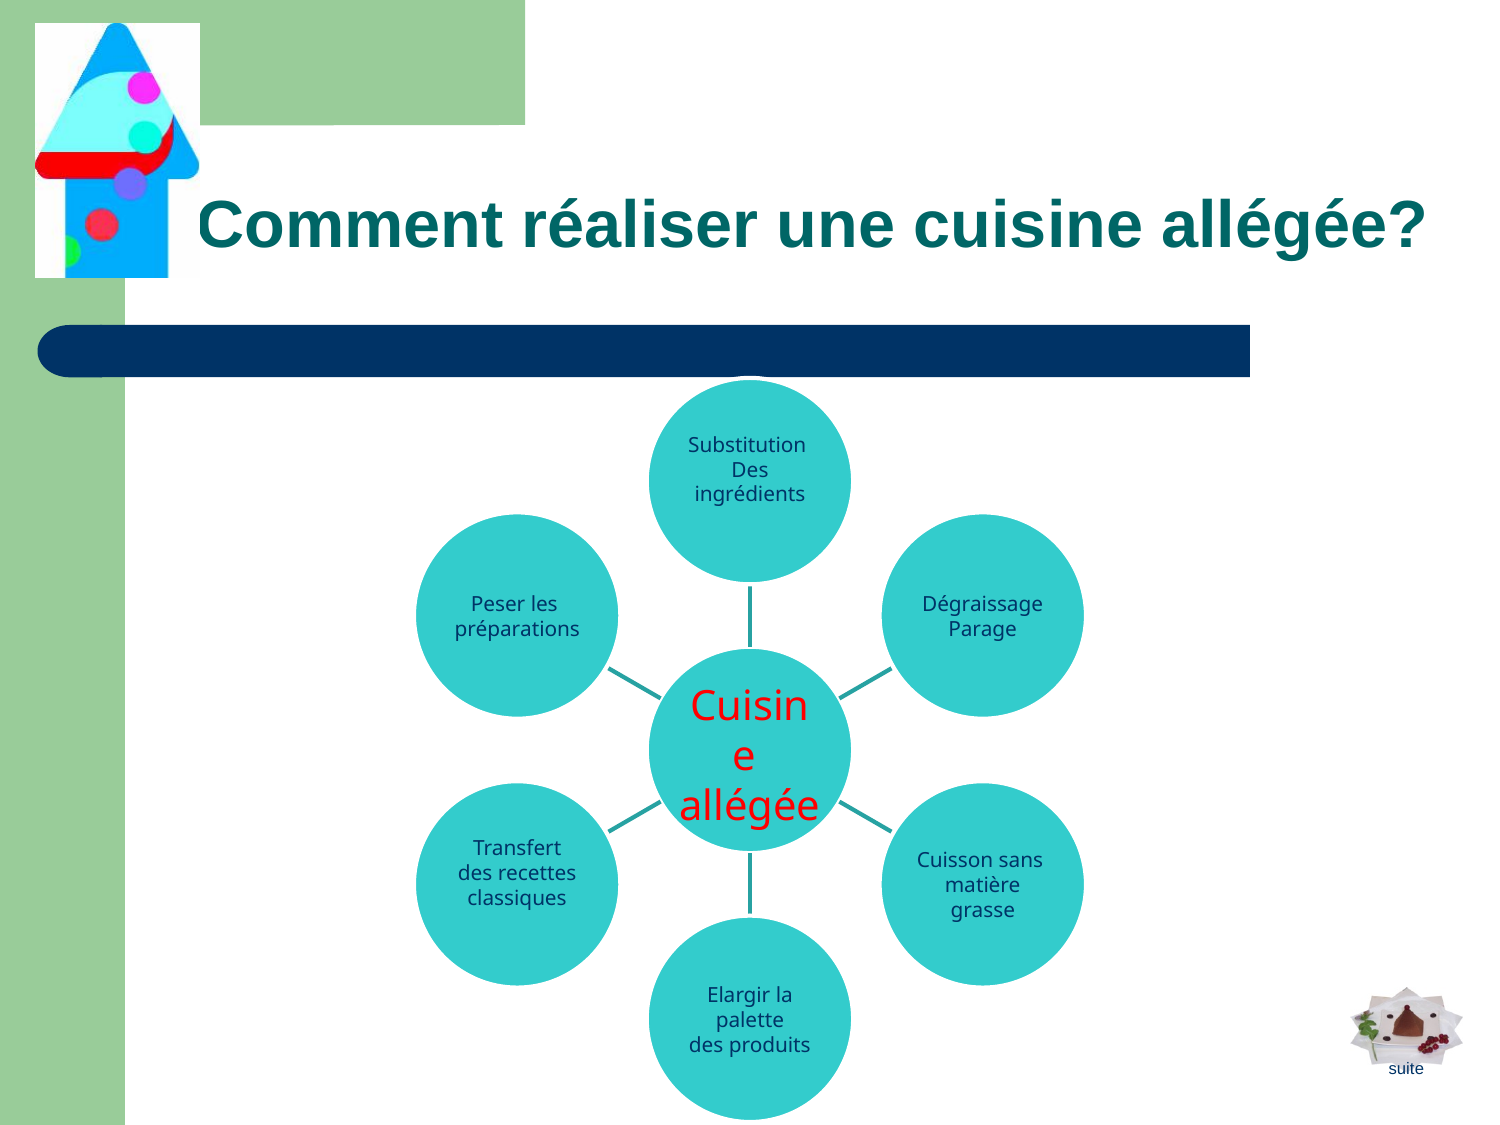

# Comment réaliser une cuisine allégée?
Substitution
Des ingrédients
Peser les
préparations
Dégraissage
Parage
Cuisine
allégée
Transfert
des recettes
classiques
Cuisson sans
matière grasse
Elargir la palette
des produits
suite